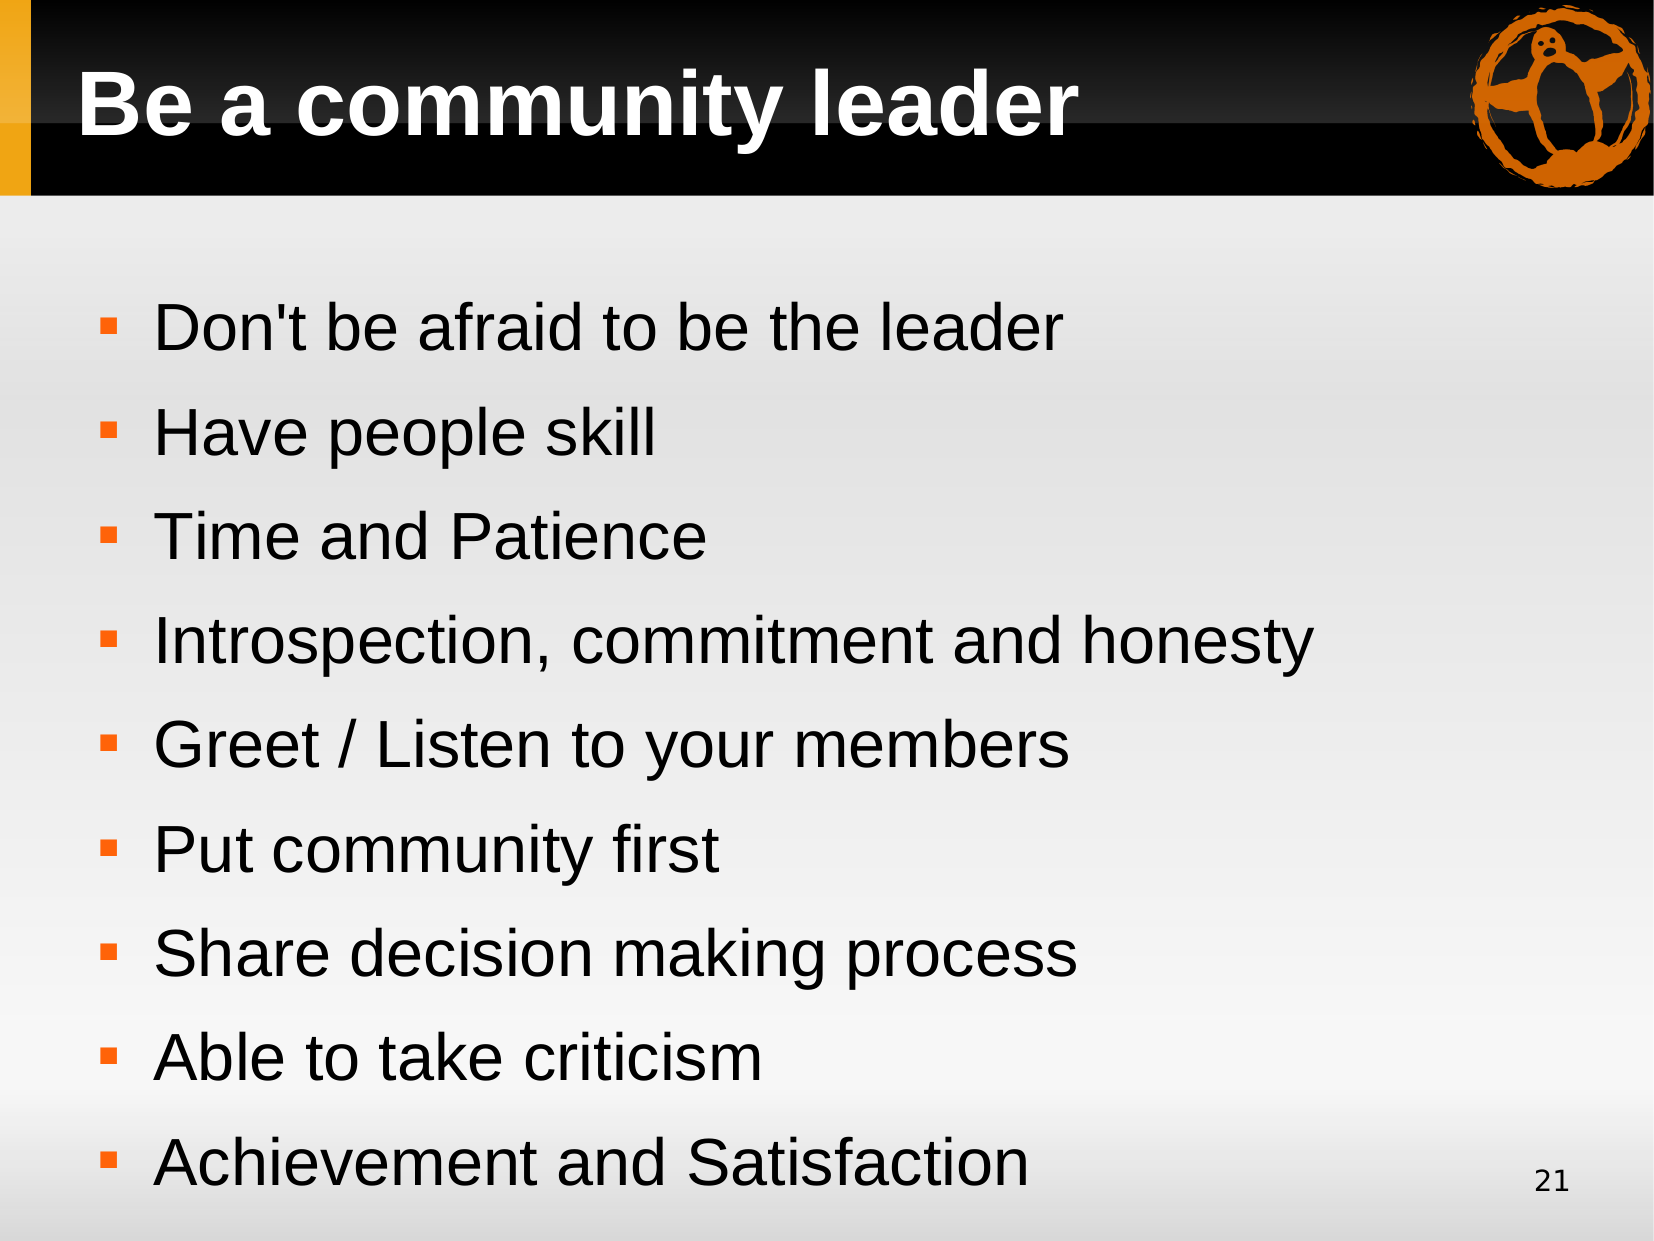

# Be a community leader
Don't be afraid to be the leader
Have people skill
Time and Patience
Introspection, commitment and honesty
Greet / Listen to your members
Put community first
Share decision making process
Able to take criticism
Achievement and Satisfaction
21